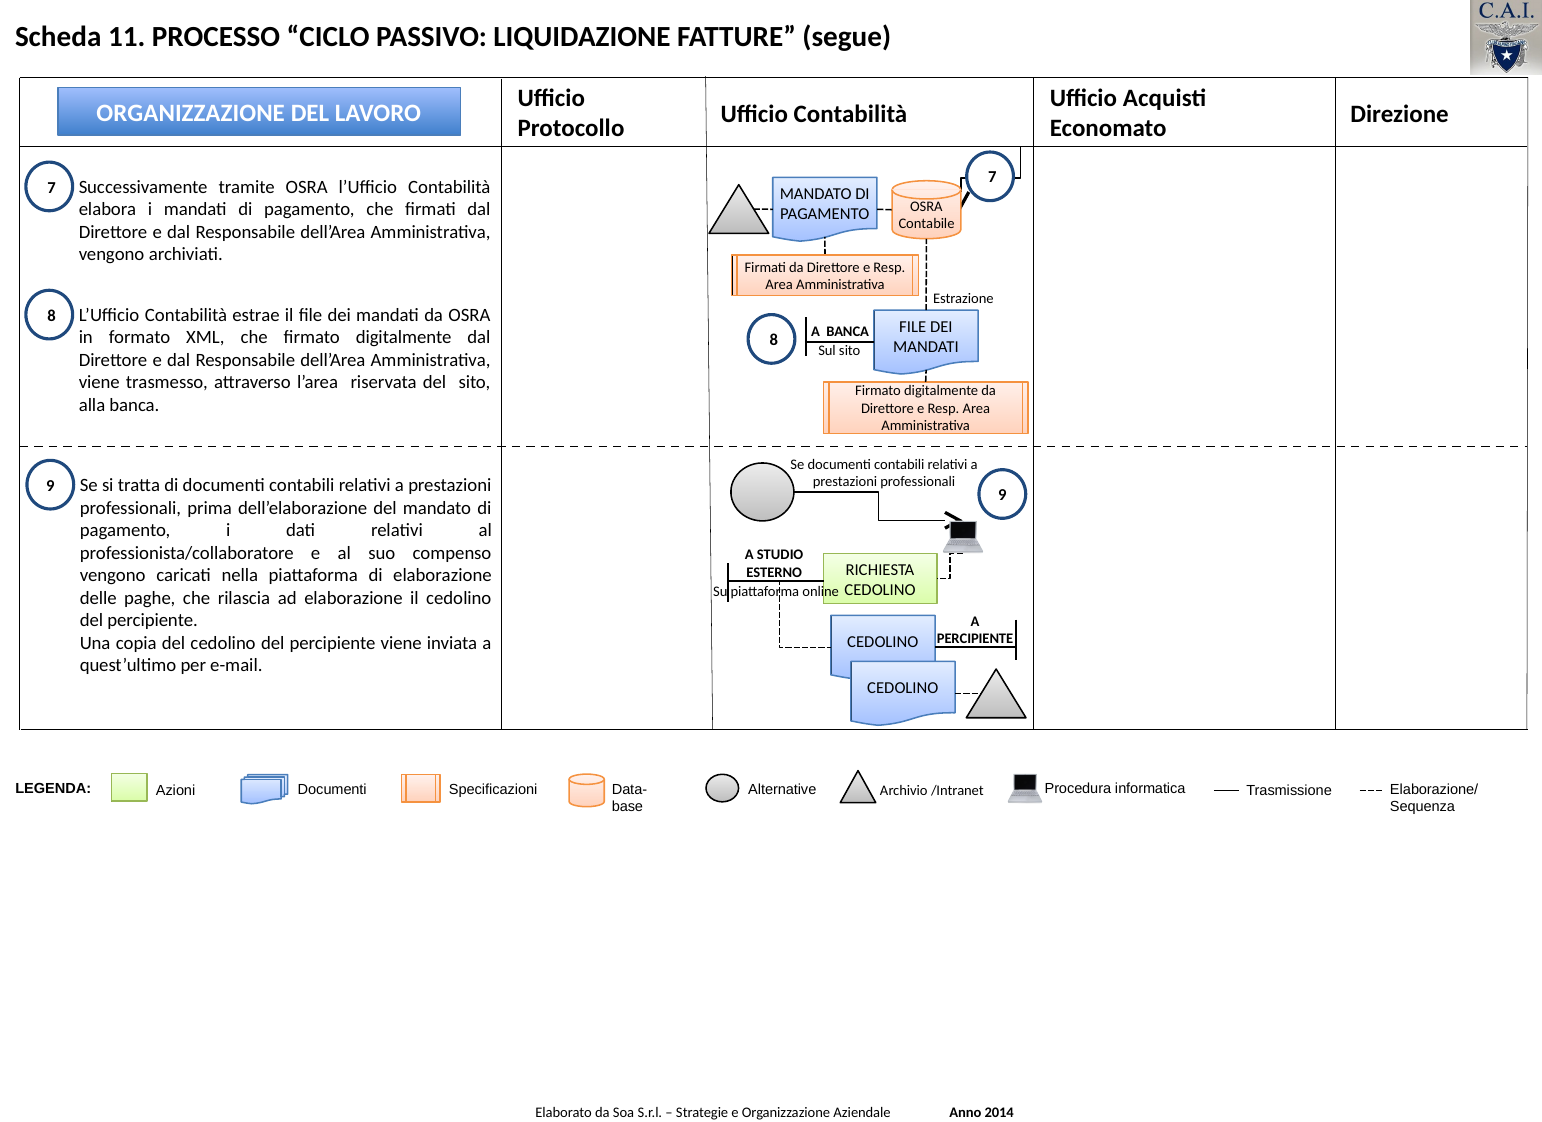

Scheda 11. PROCESSO “CICLO PASSIVO: LIQUIDAZIONE FATTURE” (segue)
Ufficio Protocollo
Ufficio Acquisti Economato
Ufficio Contabilità
Direzione
ORGANIZZAZIONE DEL LAVORO
7
7
Successivamente tramite OSRA l’Ufficio Contabilità elabora i mandati di pagamento, che firmati dal Direttore e dal Responsabile dell’Area Amministrativa, vengono archiviati.
MANDATO DI PAGAMENTO
OSRA
Contabile
Firmati da Direttore e Resp. Area Amministrativa
Estrazione
8
L’Ufficio Contabilità estrae il file dei mandati da OSRA in formato XML, che firmato digitalmente dal Direttore e dal Responsabile dell’Area Amministrativa, viene trasmesso, attraverso l’area riservata del sito, alla banca.
FILE DEI MANDATI
8
A BANCA
Sul sito
Firmato digitalmente da Direttore e Resp. Area Amministrativa
Se documenti contabili relativi a prestazioni professionali
9
Se si tratta di documenti contabili relativi a prestazioni professionali, prima dell’elaborazione del mandato di pagamento, i dati relativi al professionista/collaboratore e al suo compenso vengono caricati nella piattaforma di elaborazione delle paghe, che rilascia ad elaborazione il cedolino del percipiente.
Una copia del cedolino del percipiente viene inviata a quest’ultimo per e-mail.
9
A STUDIO ESTERNO
RICHIESTA CEDOLINO
Su piattaforma online
A
PERCIPIENTE
CEDOLINO
CEDOLINO
Procedura informatica
LEGENDA:
Elaborazione/Sequenza
Documenti
Azioni
Trasmissione
Data-base
Alternative
Specificazioni
Archivio /Intranet
Elaborato da Soa S.r.l. – Strategie e Organizzazione Aziendale Anno 2014